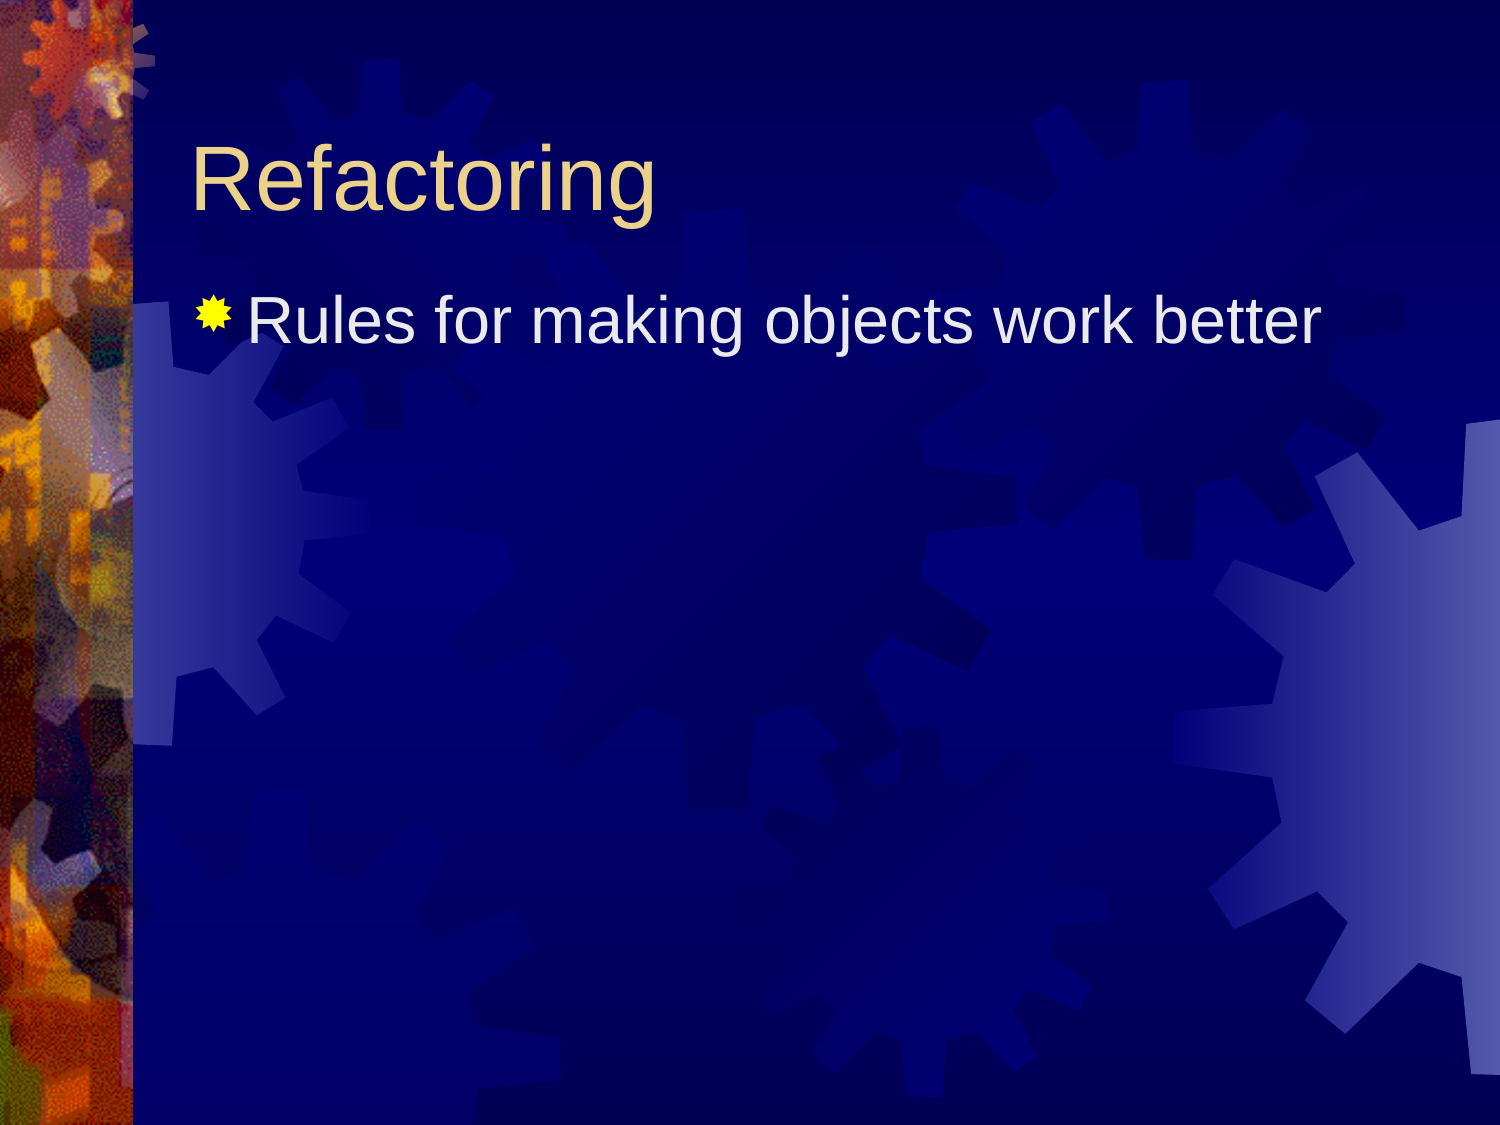

# Refactoring
Rules for making objects work better